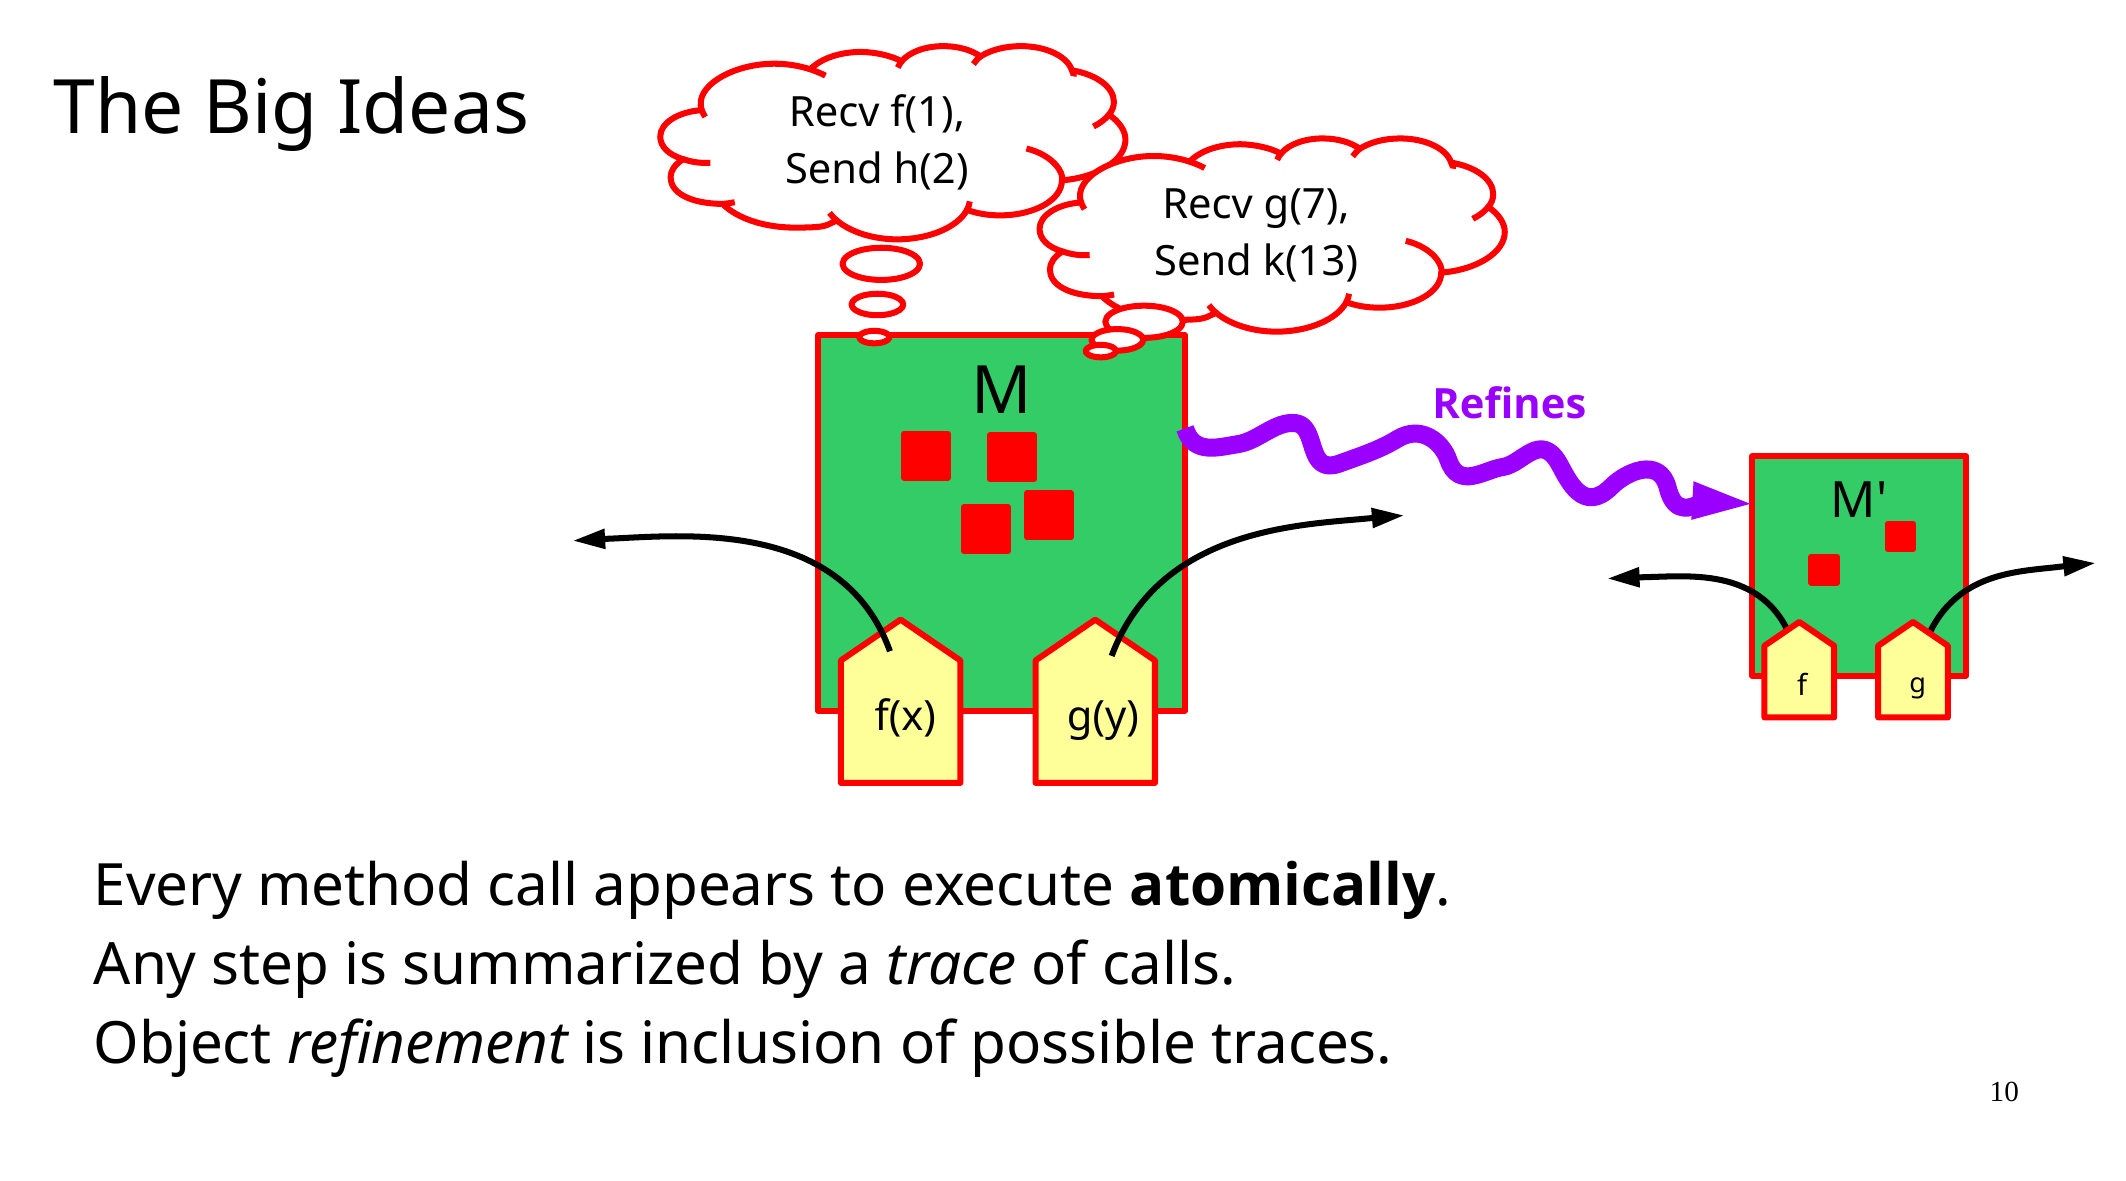

The Big Ideas
Recv f(1), Send h(2)
Recv g(7), Send k(13)
M
Refines
M'
f
g
f(x)
g(y)
Every method call appears to execute atomically.
Any step is summarized by a trace of calls.
Object refinement is inclusion of possible traces.
10